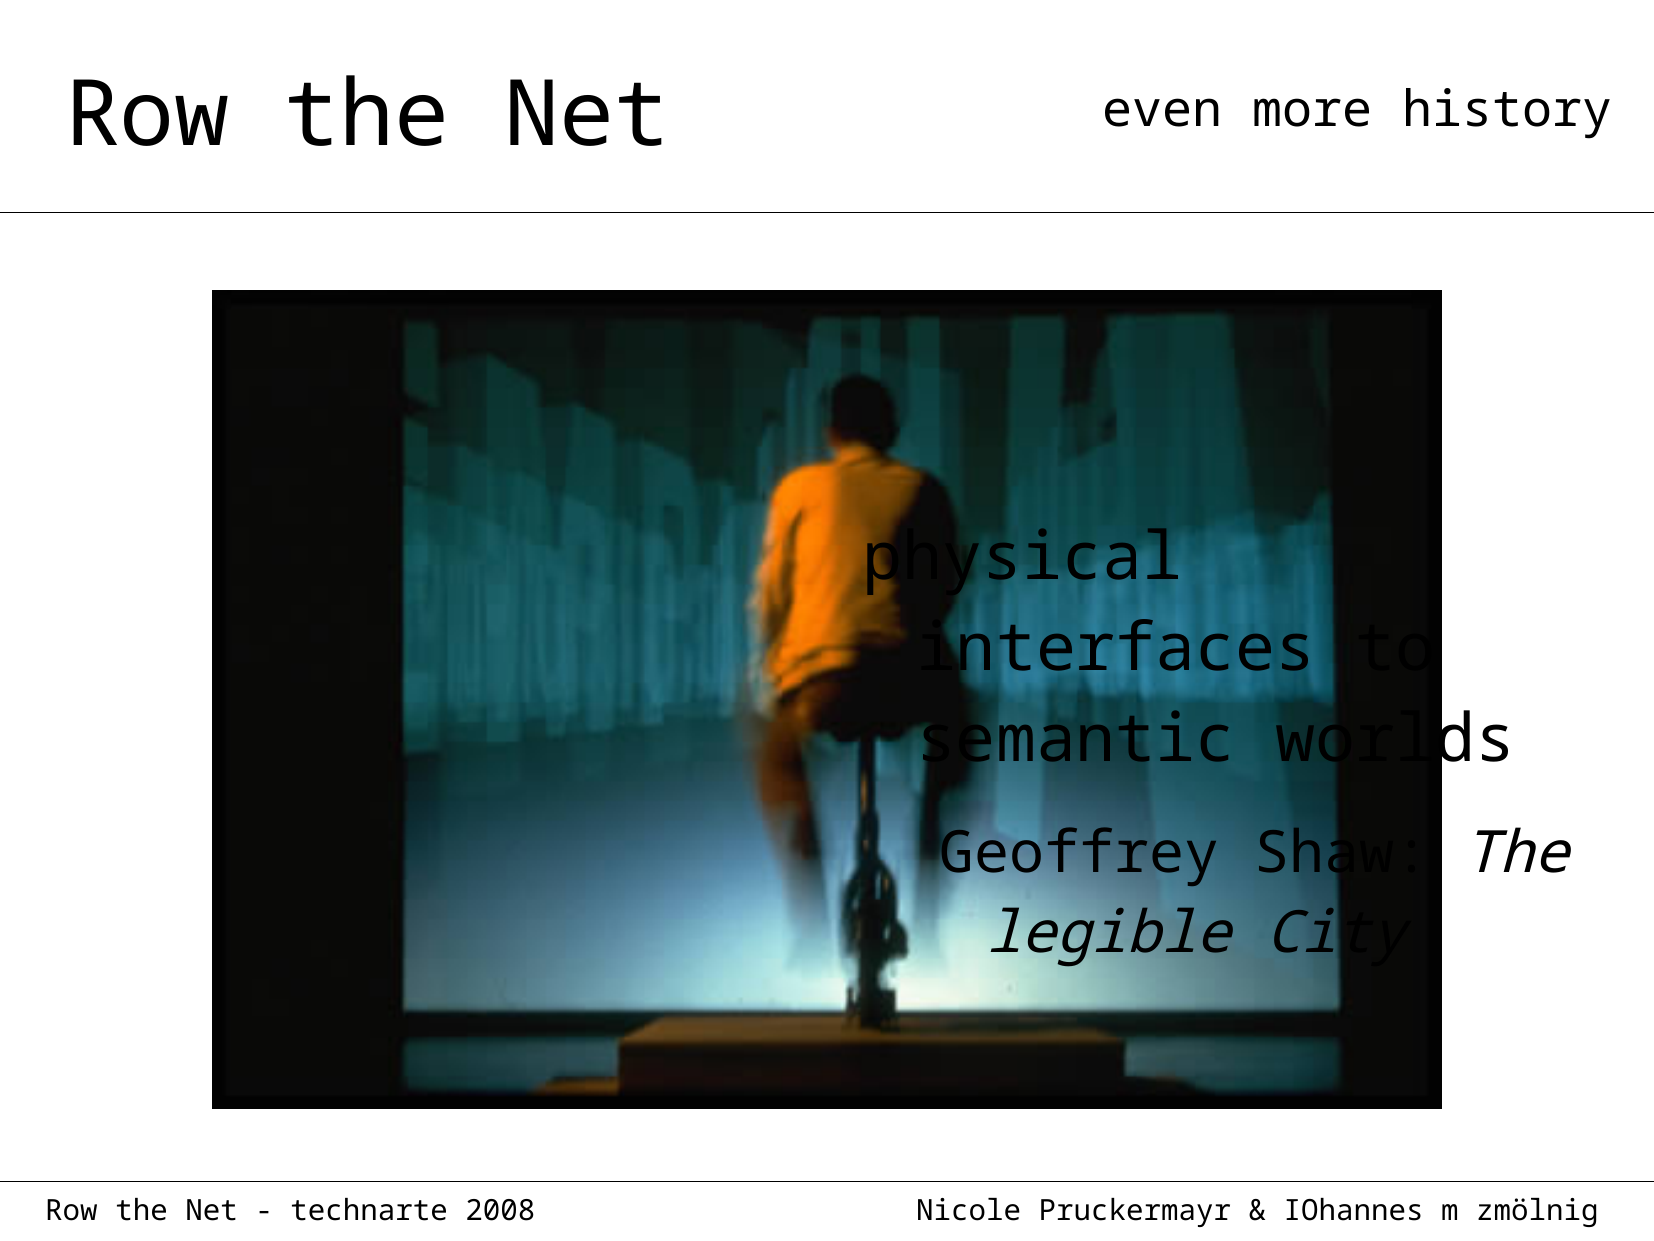

# even more history
physical interfaces to semantic worlds
Geoffrey Shaw: The legible City